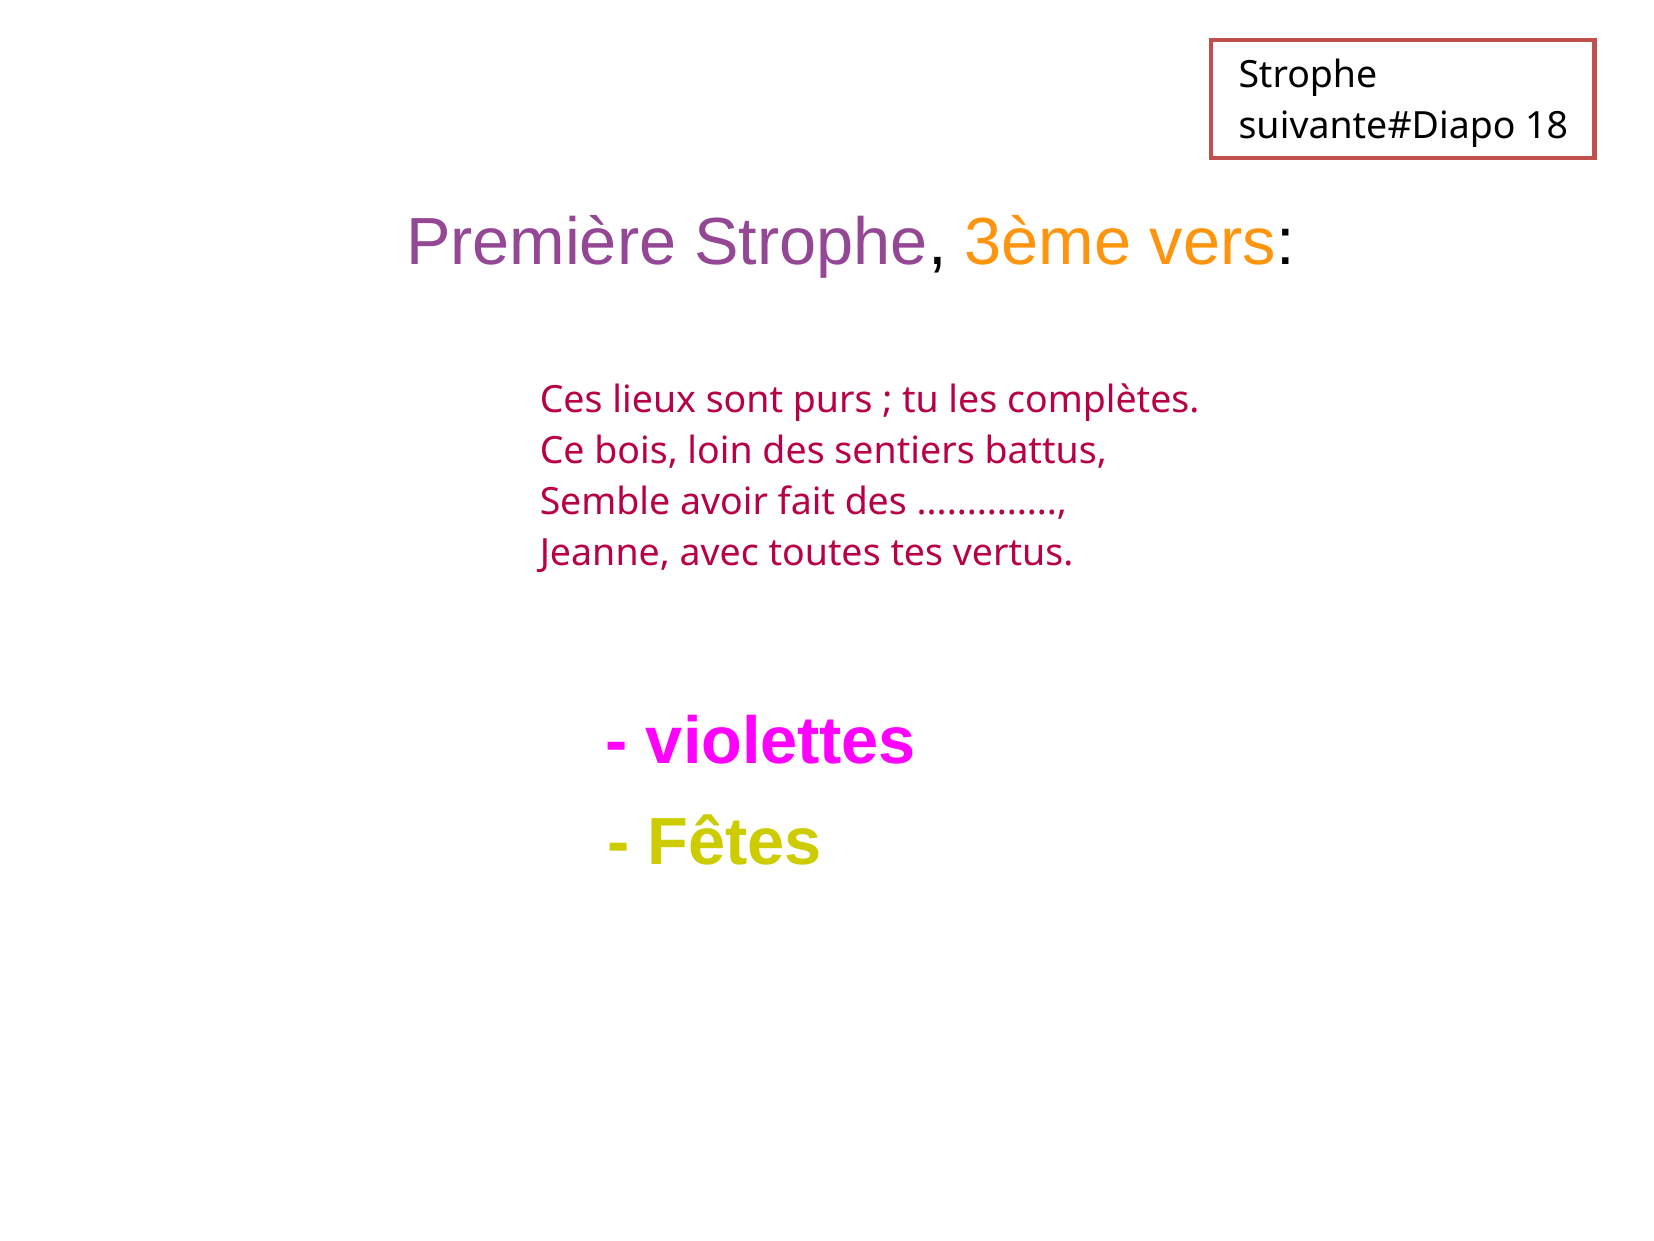

Strophe
suivante#Diapo 18
# Première Strophe, 3ème vers:
Ces lieux sont purs ; tu les complètes.
Ce bois, loin des sentiers battus,
Semble avoir fait des ..............,
Jeanne, avec toutes tes vertus.
- violettes
- Fêtes